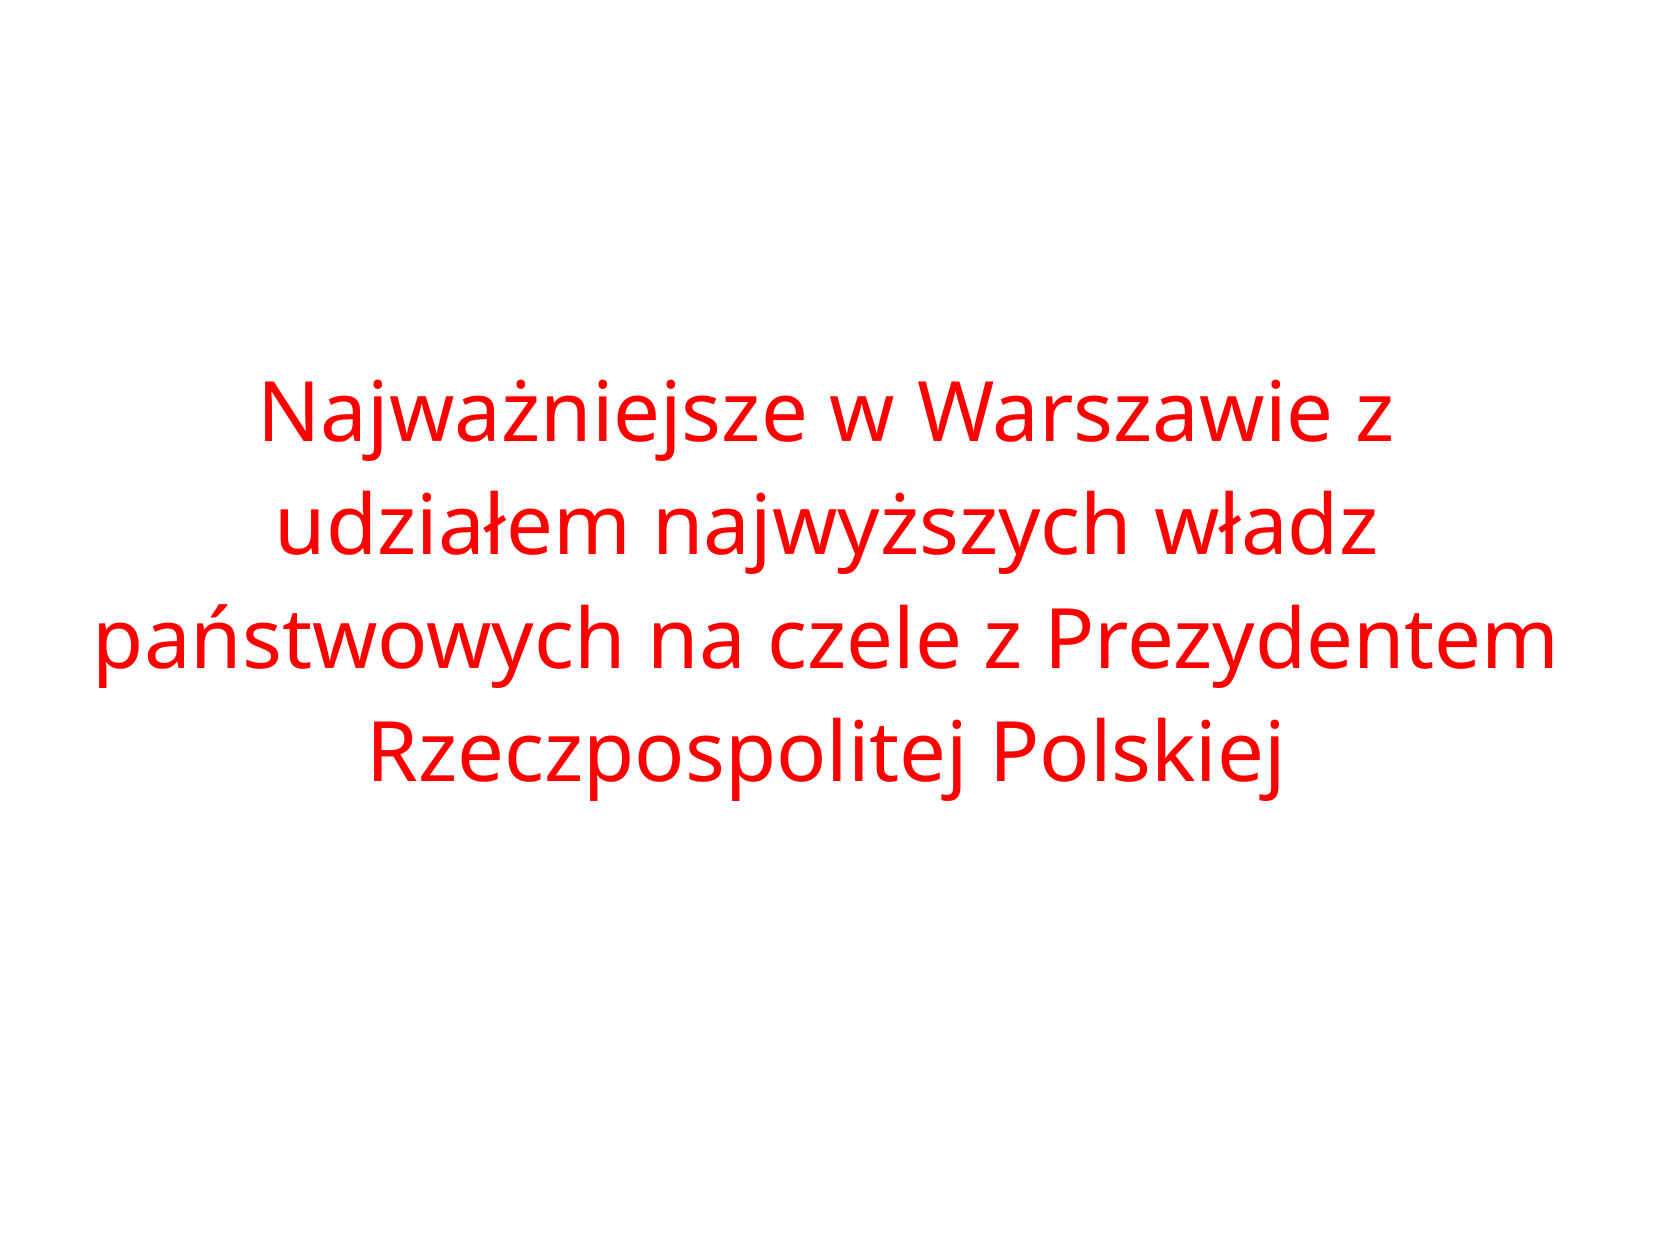

# Najważniejsze w Warszawie z udziałem najwyższych władz państwowych na czele z Prezydentem Rzeczpospolitej Polskiej